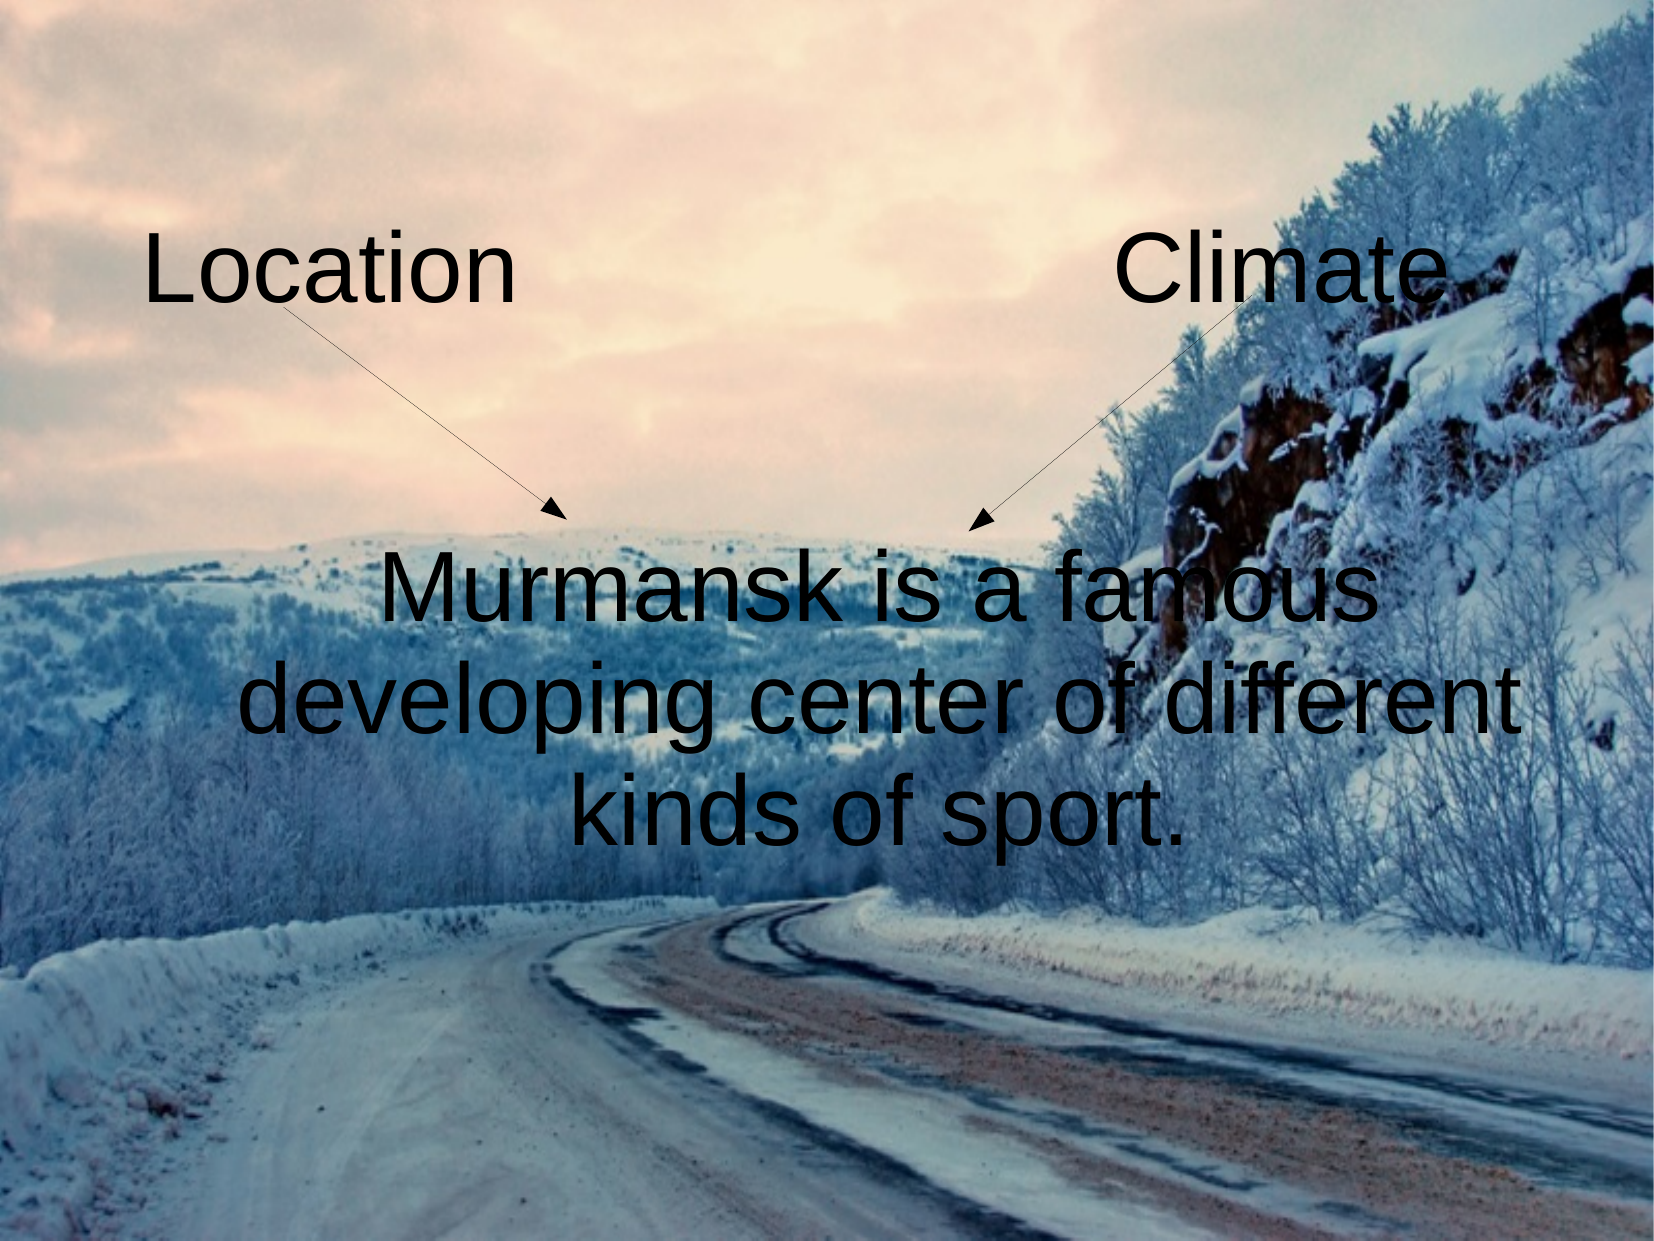

#
Location Climate
Murmansk is a famous developing center of different kinds of sport.